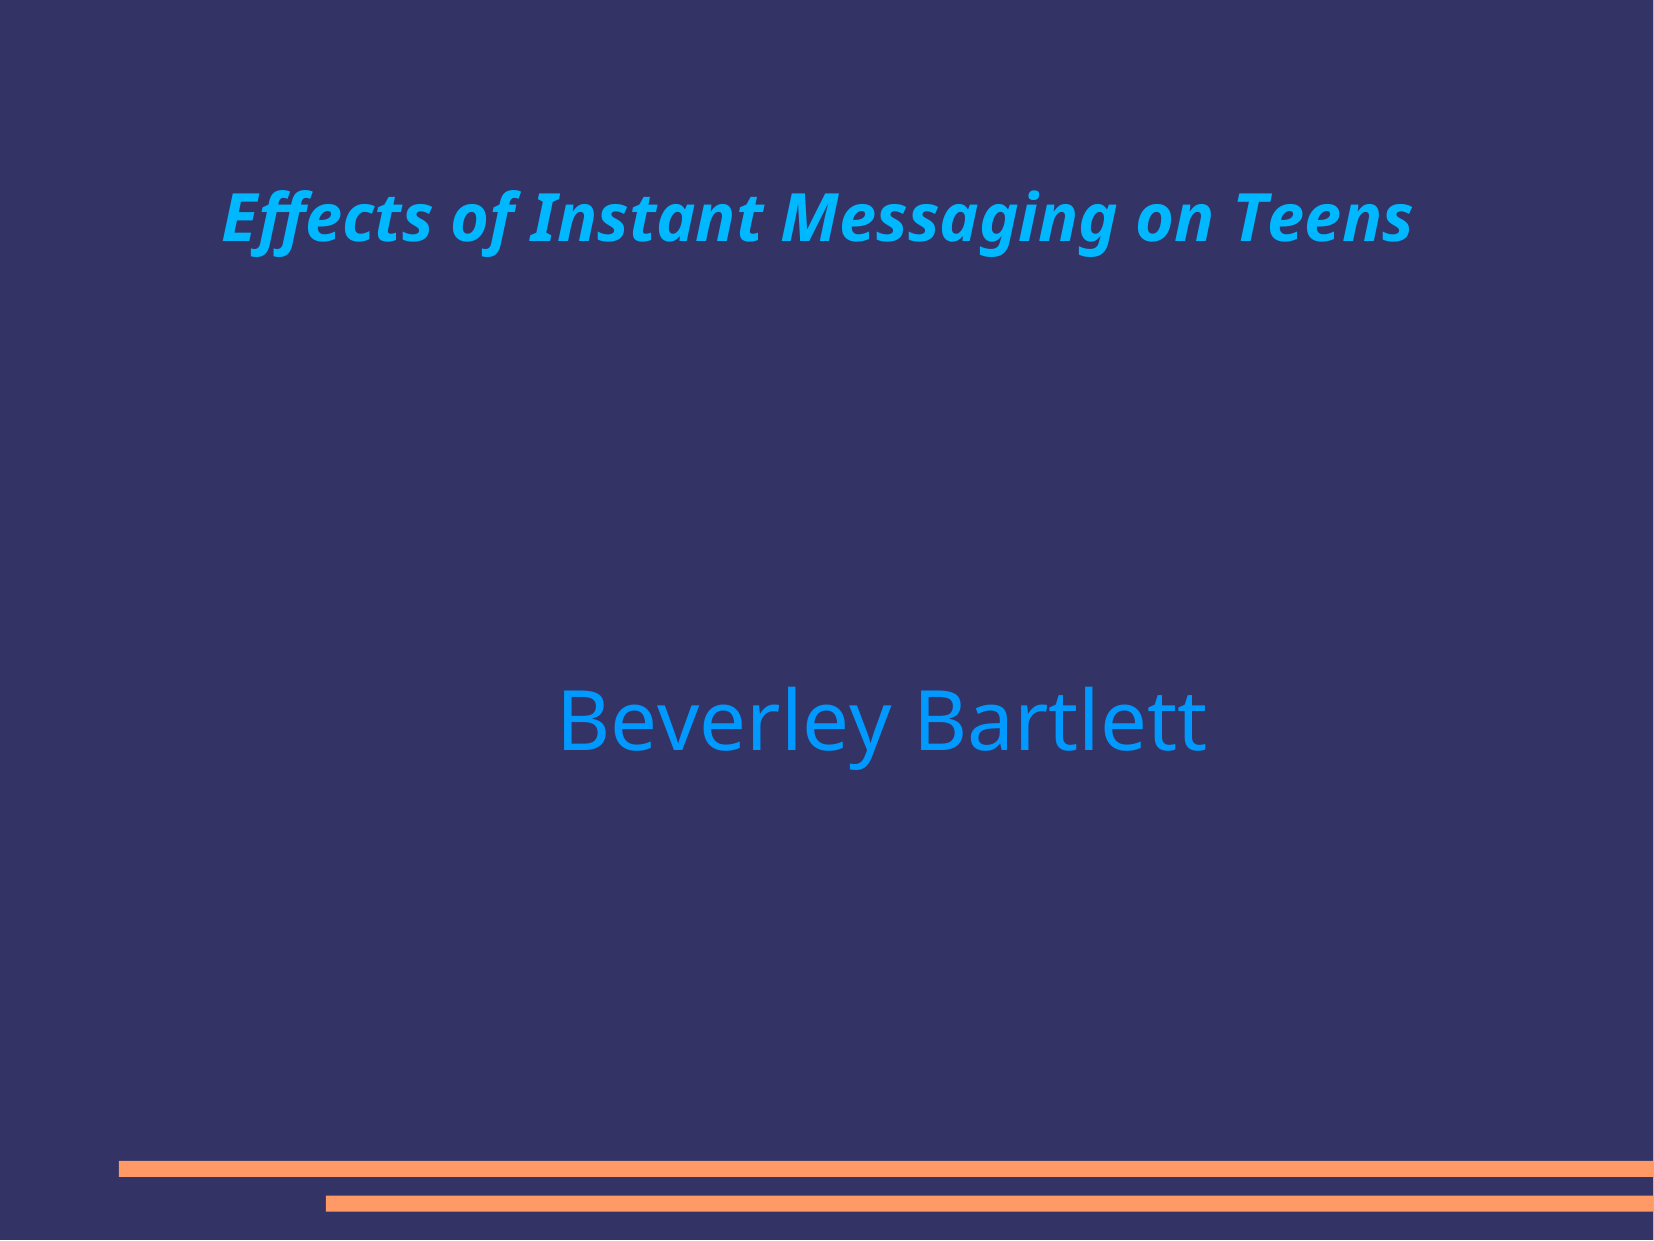

# Effects of Instant Messaging on Teens
 Beverley Bartlett